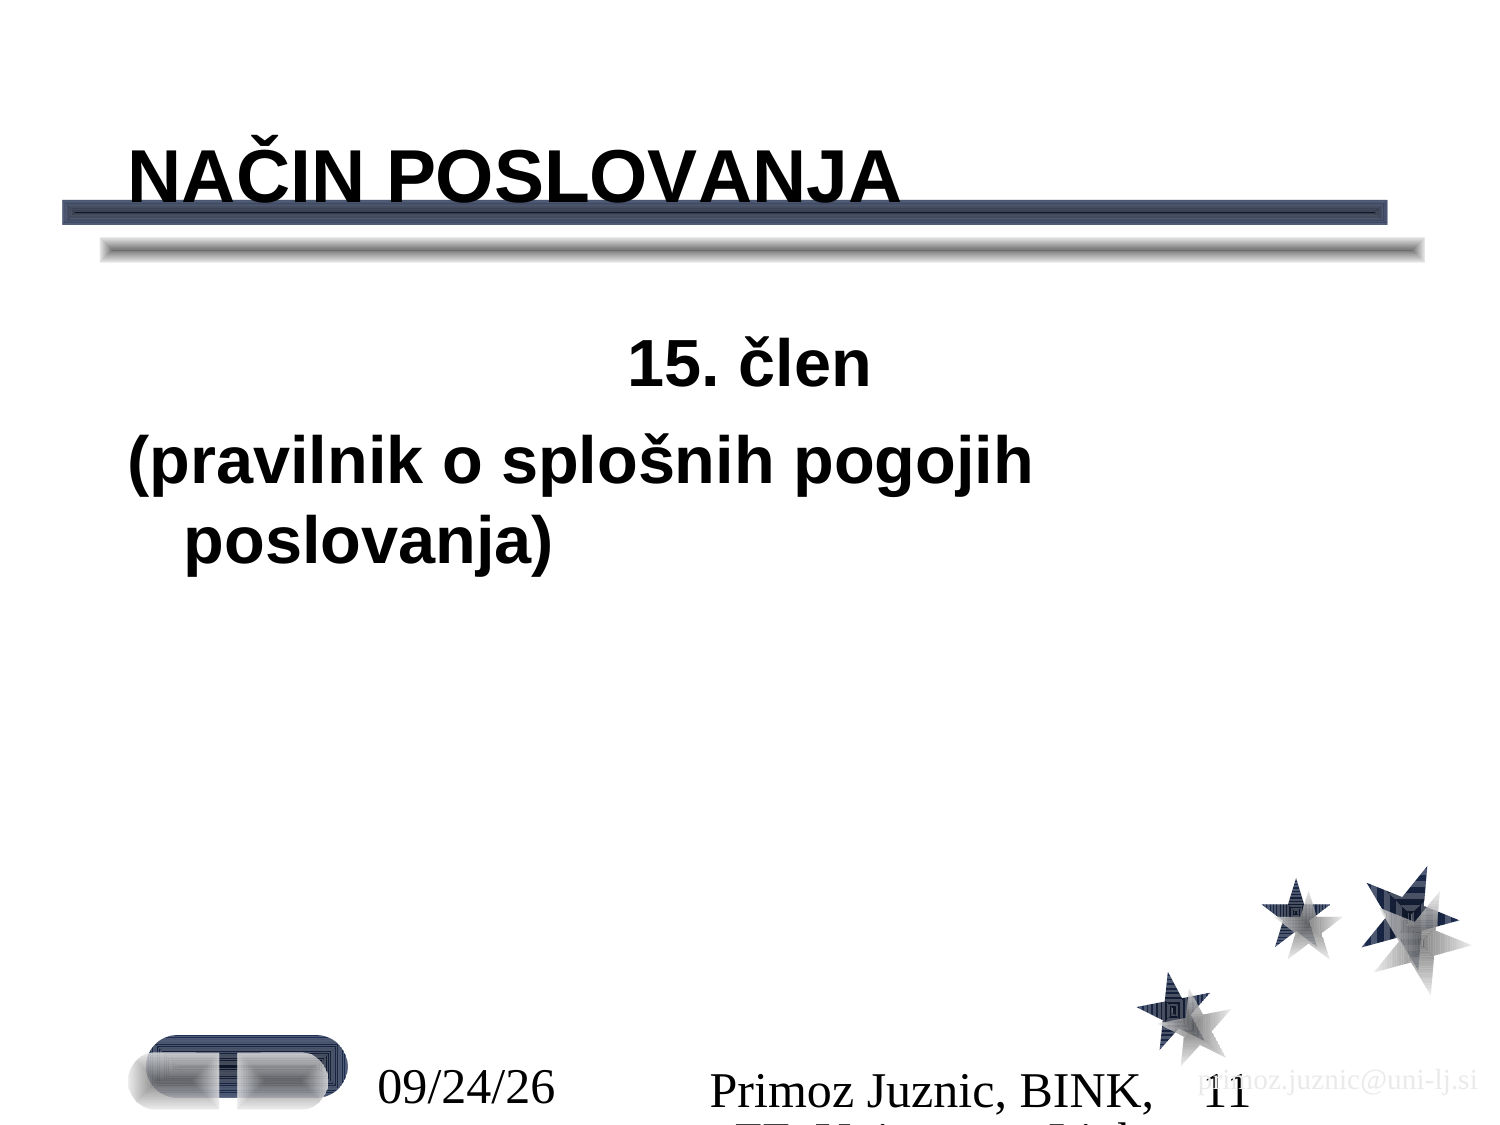

# NAČIN POSLOVANJA
15. člen
(pravilnik o splošnih pogojih poslovanja)
Primoz Juznic, BINK, FF, Univerza v Ljubljani
11